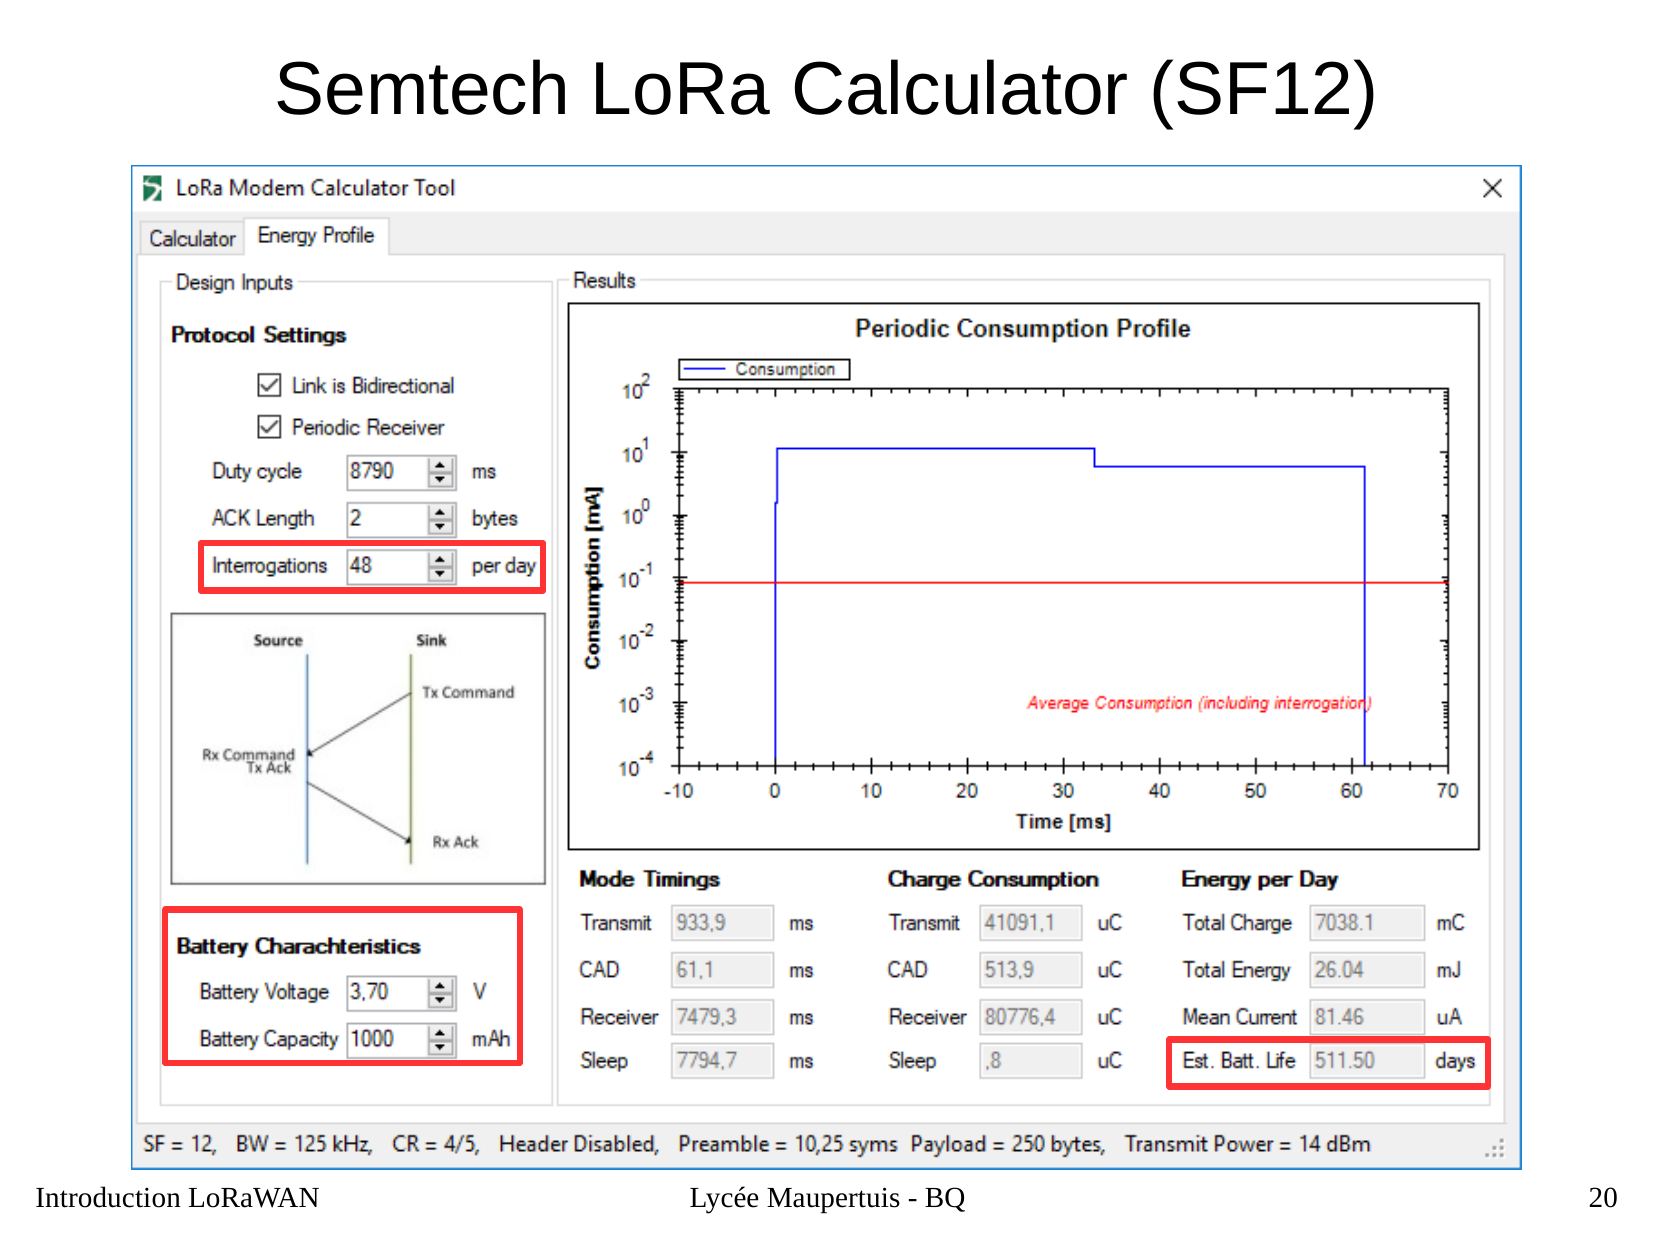

# Semtech LoRa Calculator (SF12)
Introduction LoRaWAN
Lycée Maupertuis - BQ
20